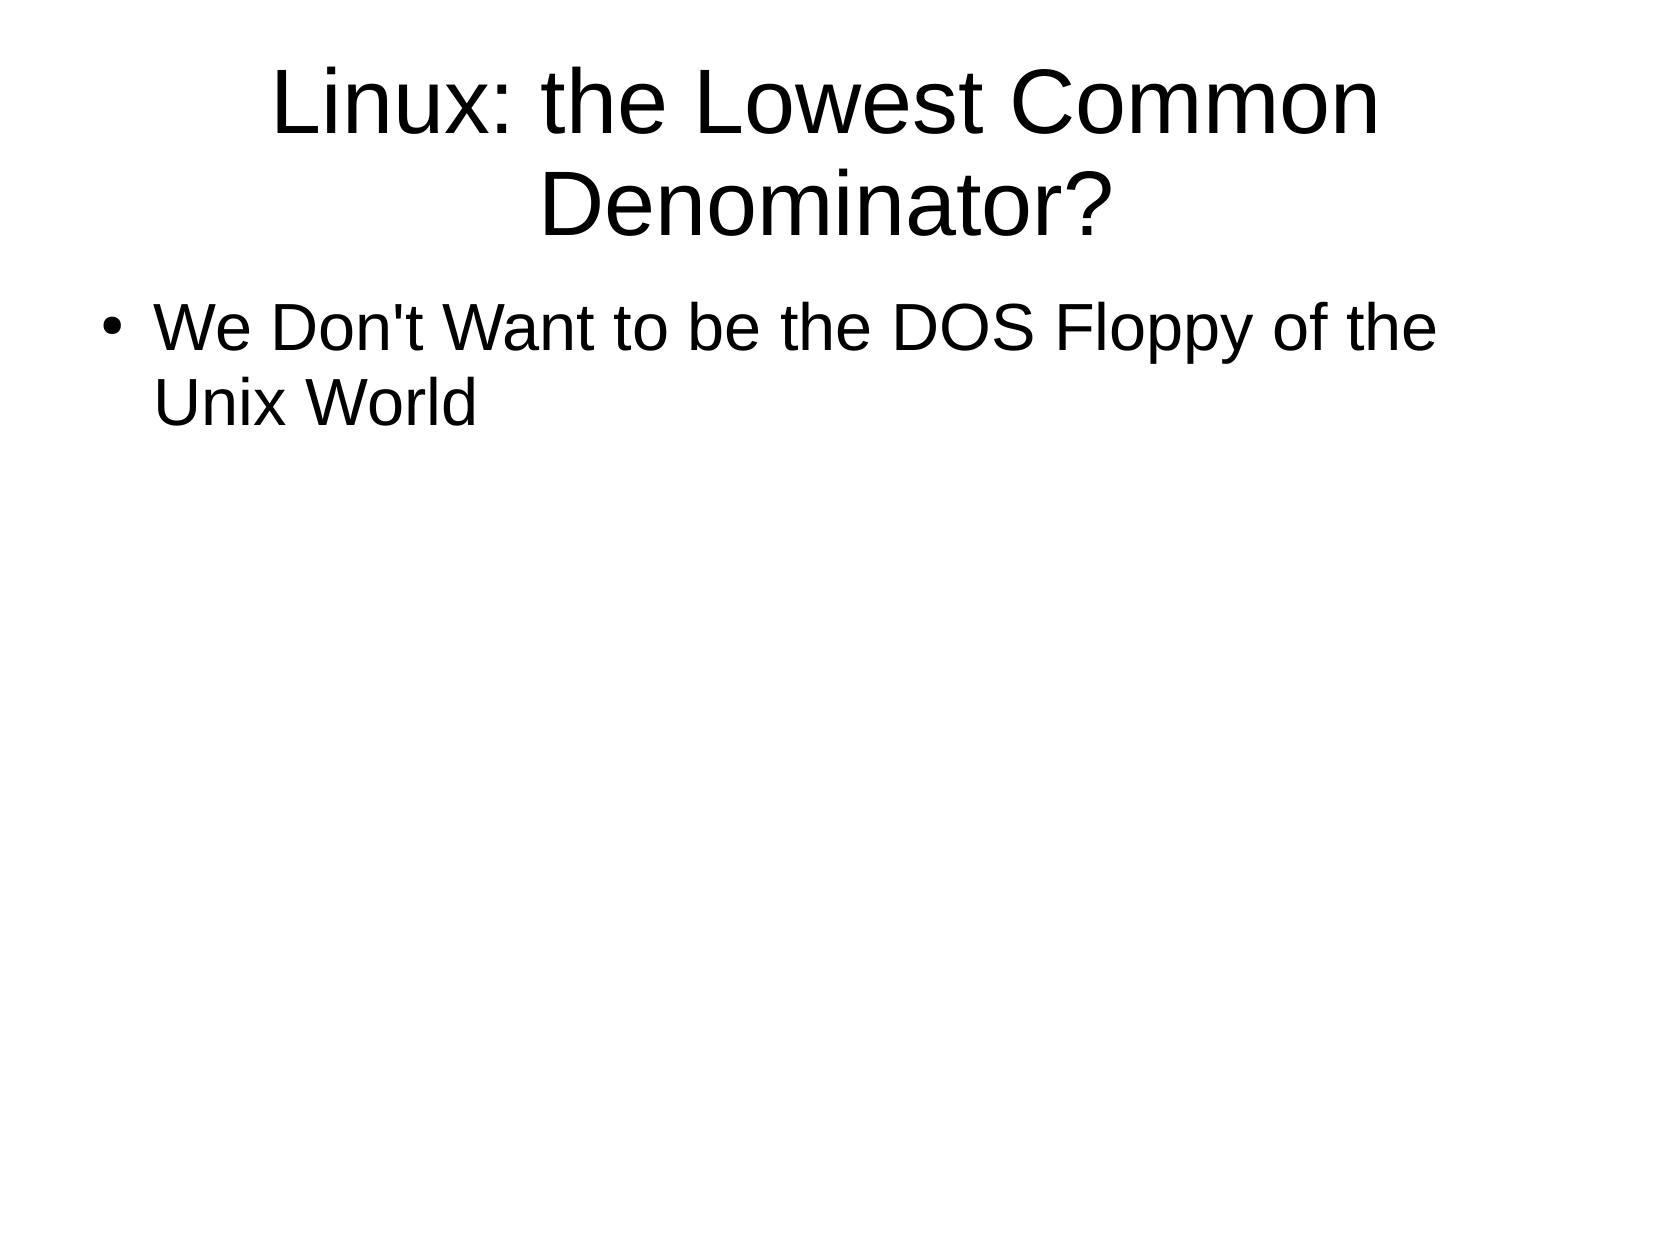

# Linux: the Lowest Common Denominator?
We Don't Want to be the DOS Floppy of the Unix World